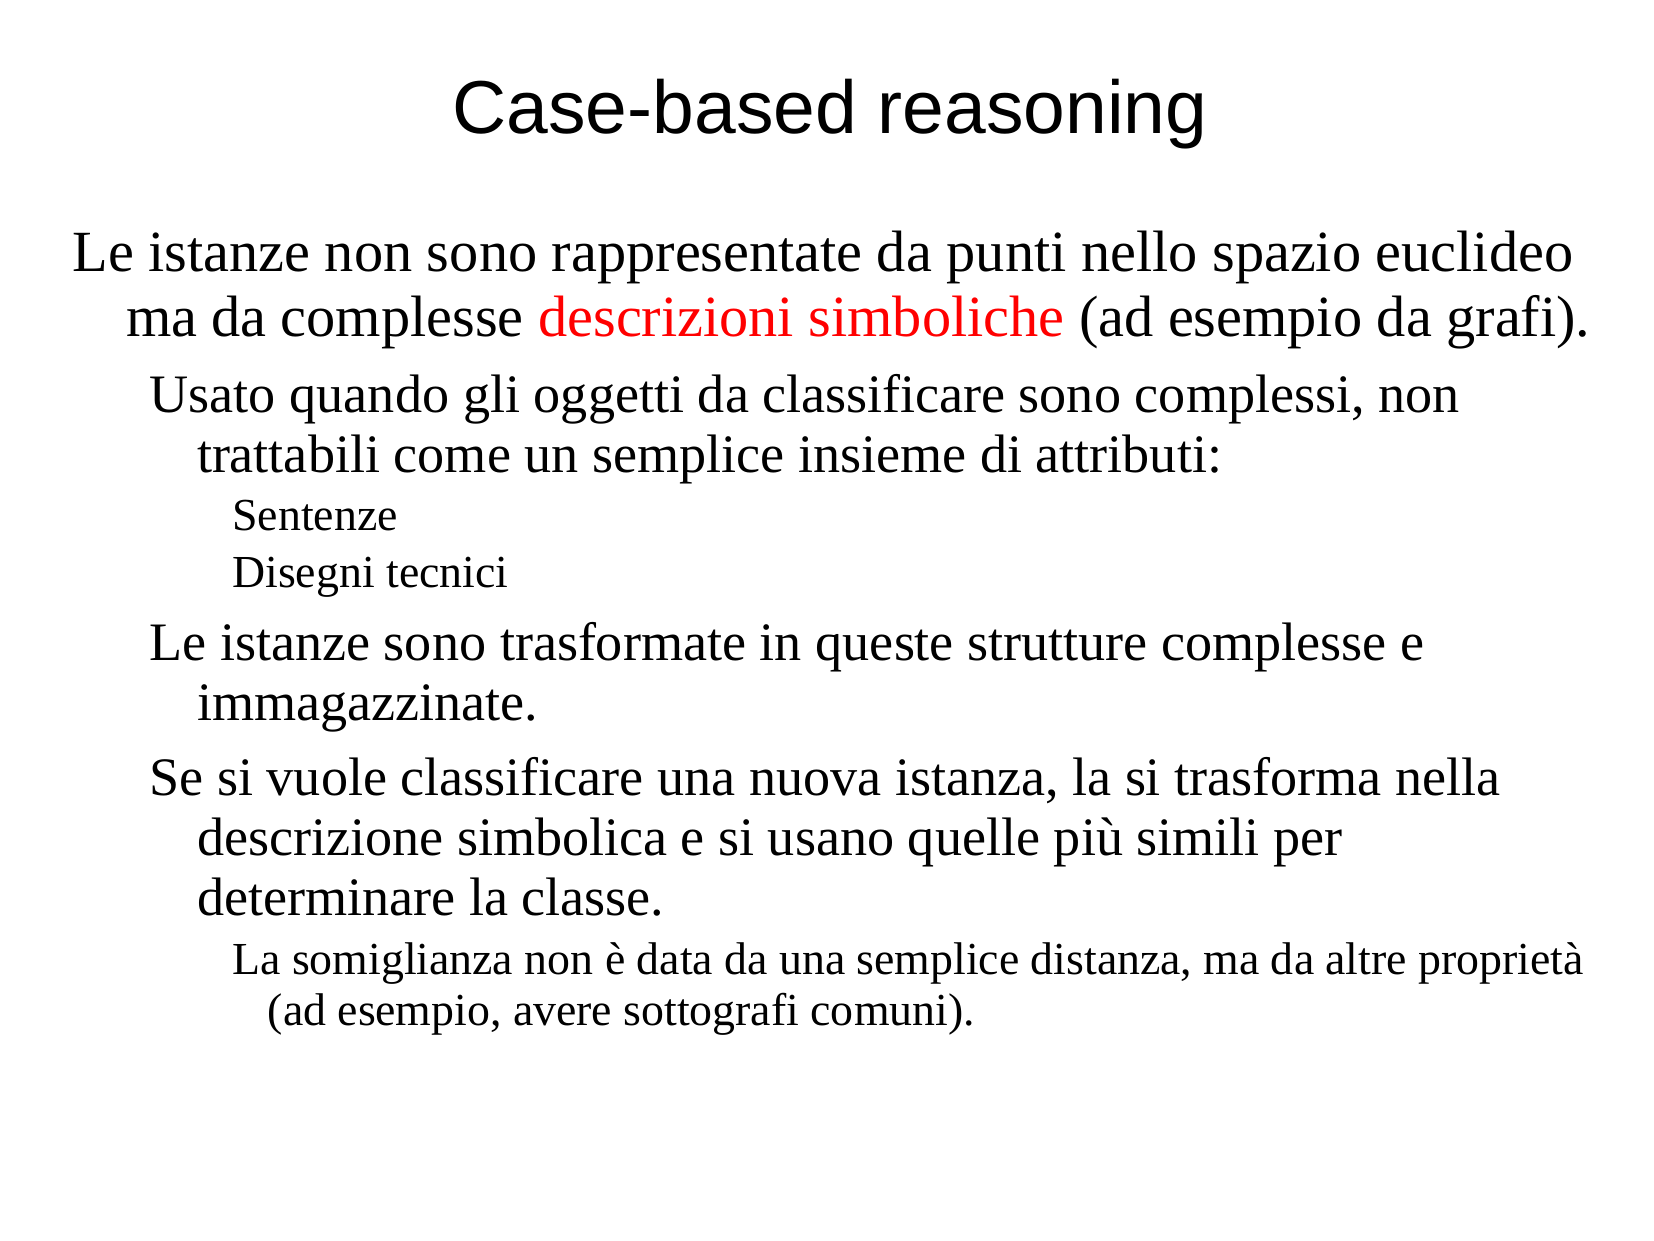

# Case-based reasoning
Le istanze non sono rappresentate da punti nello spazio euclideo ma da complesse descrizioni simboliche (ad esempio da grafi).
Usato quando gli oggetti da classificare sono complessi, non 	trattabili come un semplice insieme di attributi:
Sentenze
Disegni tecnici
Le istanze sono trasformate in queste strutture complesse e immagazzinate.
Se si vuole classificare una nuova istanza, la si trasforma nella descrizione simbolica e si usano quelle più simili per determinare la classe.
La somiglianza non è data da una semplice distanza, ma da altre proprietà (ad esempio, avere sottografi comuni).